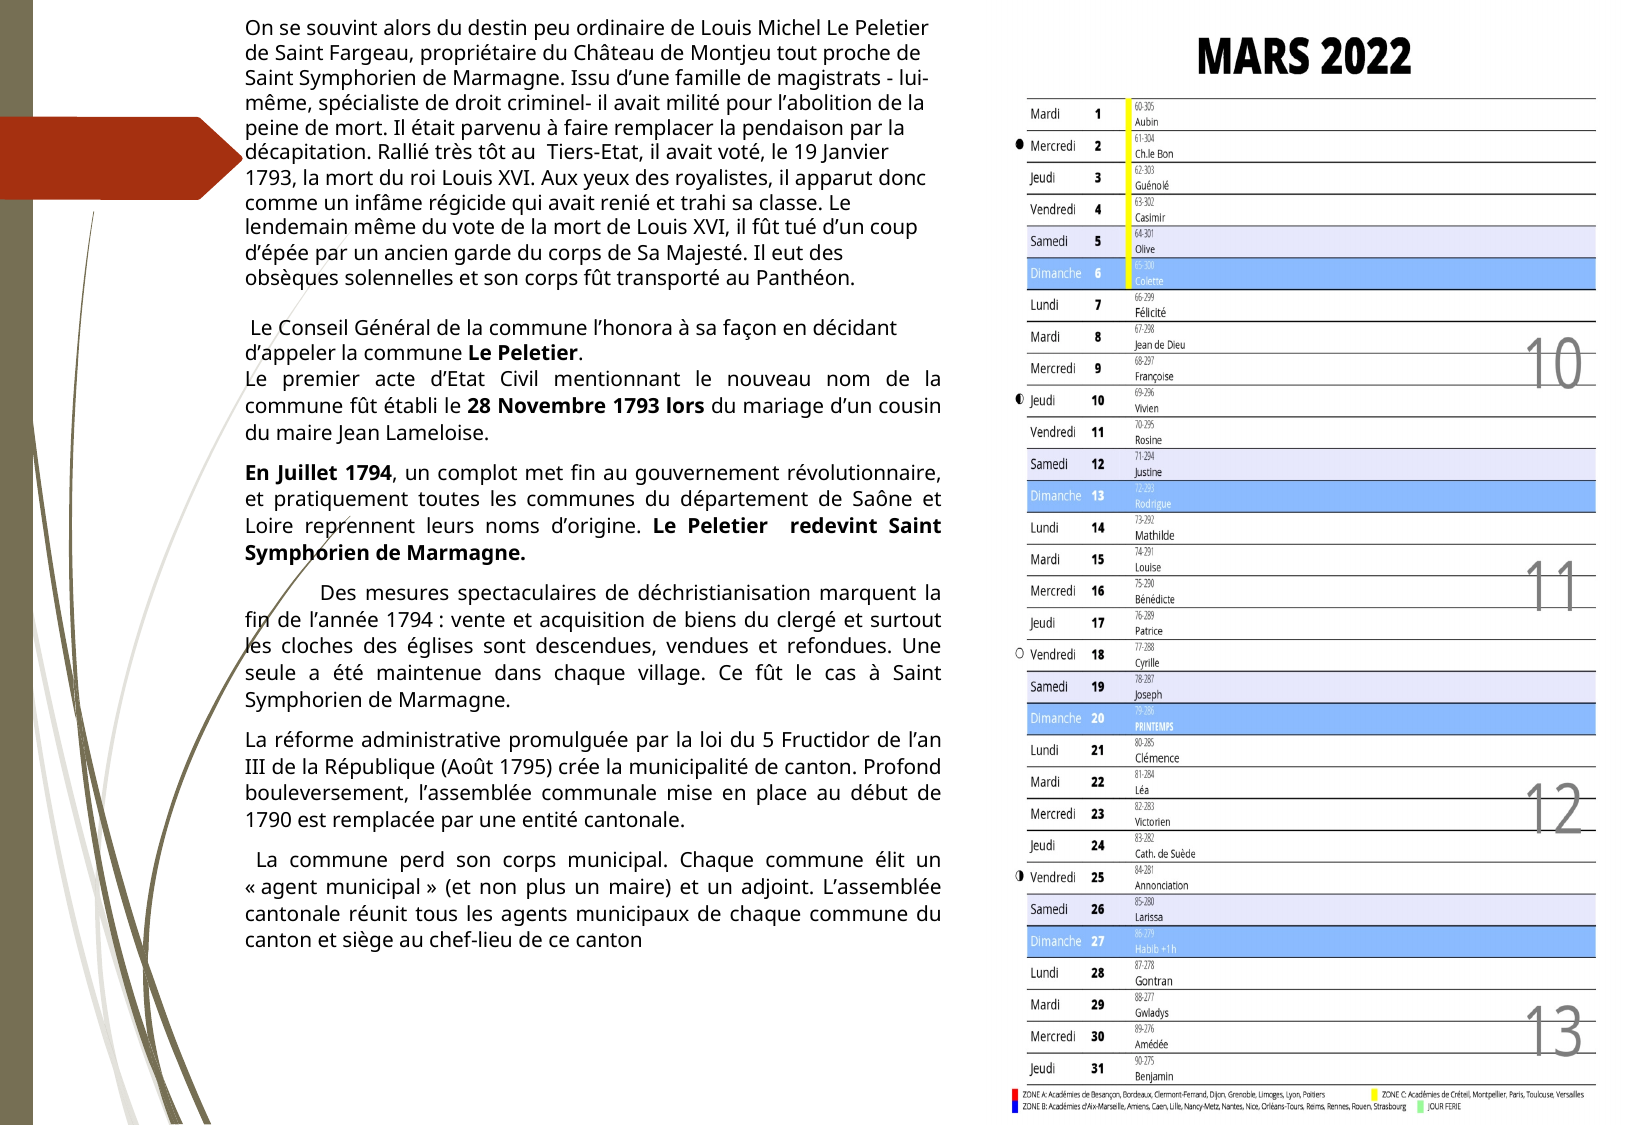

On se souvint alors du destin peu ordinaire de Louis Michel Le Peletier de Saint Fargeau, propriétaire du Château de Montjeu tout proche de Saint Symphorien de Marmagne. Issu d’une famille de magistrats - lui-même, spécialiste de droit criminel- il avait milité pour l’abolition de la peine de mort. Il était parvenu à faire remplacer la pendaison par la décapitation. Rallié très tôt au Tiers-Etat, il avait voté, le 19 Janvier 1793, la mort du roi Louis XVI. Aux yeux des royalistes, il apparut donc comme un infâme régicide qui avait renié et trahi sa classe. Le lendemain même du vote de la mort de Louis XVI, il fût tué d’un coup d’épée par un ancien garde du corps de Sa Majesté. Il eut des obsèques solennelles et son corps fût transporté au Panthéon.
 Le Conseil Général de la commune l’honora à sa façon en décidant d’appeler la commune Le Peletier.
Le premier acte d’Etat Civil mentionnant le nouveau nom de la commune fût établi le 28 Novembre 1793 lors du mariage d’un cousin du maire Jean Lameloise.
En Juillet 1794, un complot met fin au gouvernement révolutionnaire, et pratiquement toutes les communes du département de Saône et Loire reprennent leurs noms d’origine. Le Peletier redevint Saint Symphorien de Marmagne.
	Des mesures spectaculaires de déchristianisation marquent la fin de l’année 1794 : vente et acquisition de biens du clergé et surtout les cloches des églises sont descendues, vendues et refondues. Une seule a été maintenue dans chaque village. Ce fût le cas à Saint Symphorien de Marmagne.
La réforme administrative promulguée par la loi du 5 Fructidor de l’an III de la République (Août 1795) crée la municipalité de canton. Profond bouleversement, l’assemblée communale mise en place au début de 1790 est remplacée par une entité cantonale.
 La commune perd son corps municipal. Chaque commune élit un « agent municipal » (et non plus un maire) et un adjoint. L’assemblée cantonale réunit tous les agents municipaux de chaque commune du canton et siège au chef-lieu de ce canton